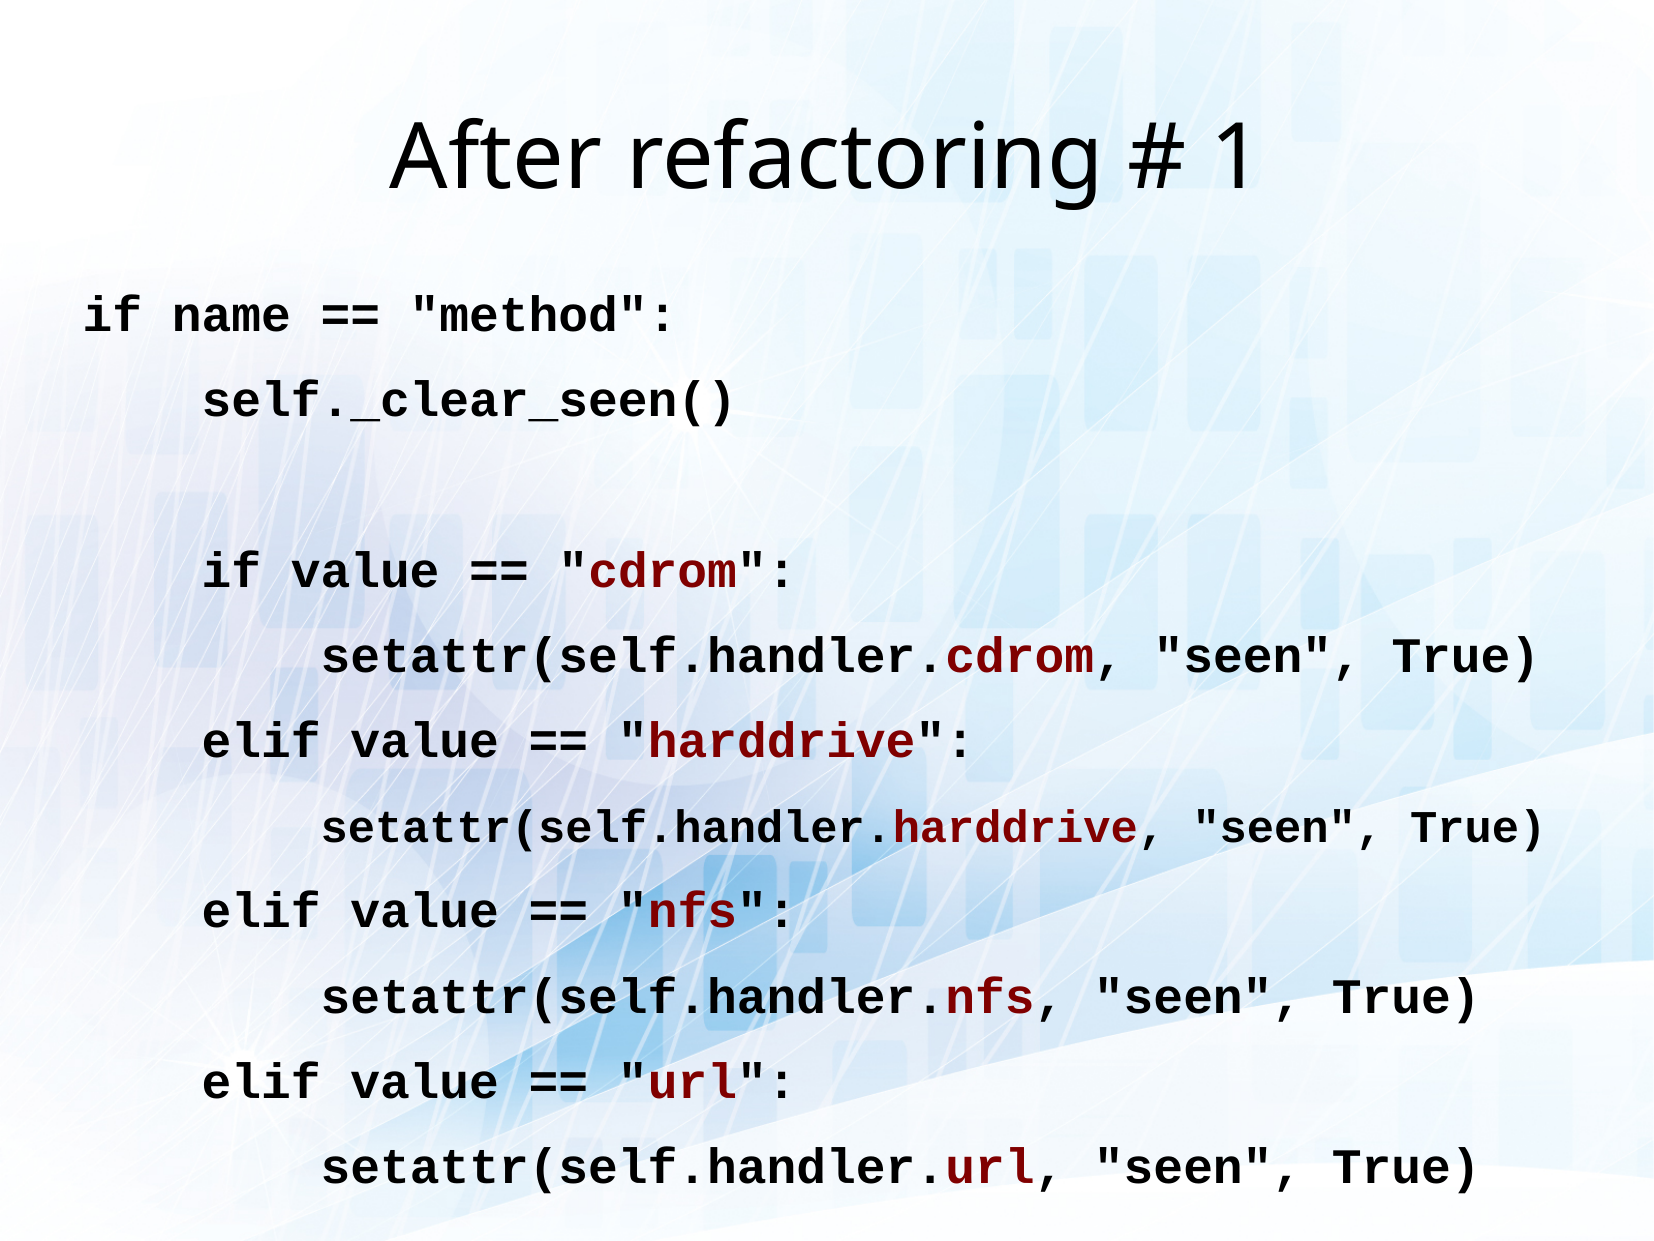

# After refactoring # 1
if name == "method":
 self._clear_seen()
 if value == "cdrom":
 setattr(self.handler.cdrom, "seen", True)
 elif value == "harddrive":
 setattr(self.handler.harddrive, "seen", True)
 elif value == "nfs":
 setattr(self.handler.nfs, "seen", True)
 elif value == "url":
 setattr(self.handler.url, "seen", True)